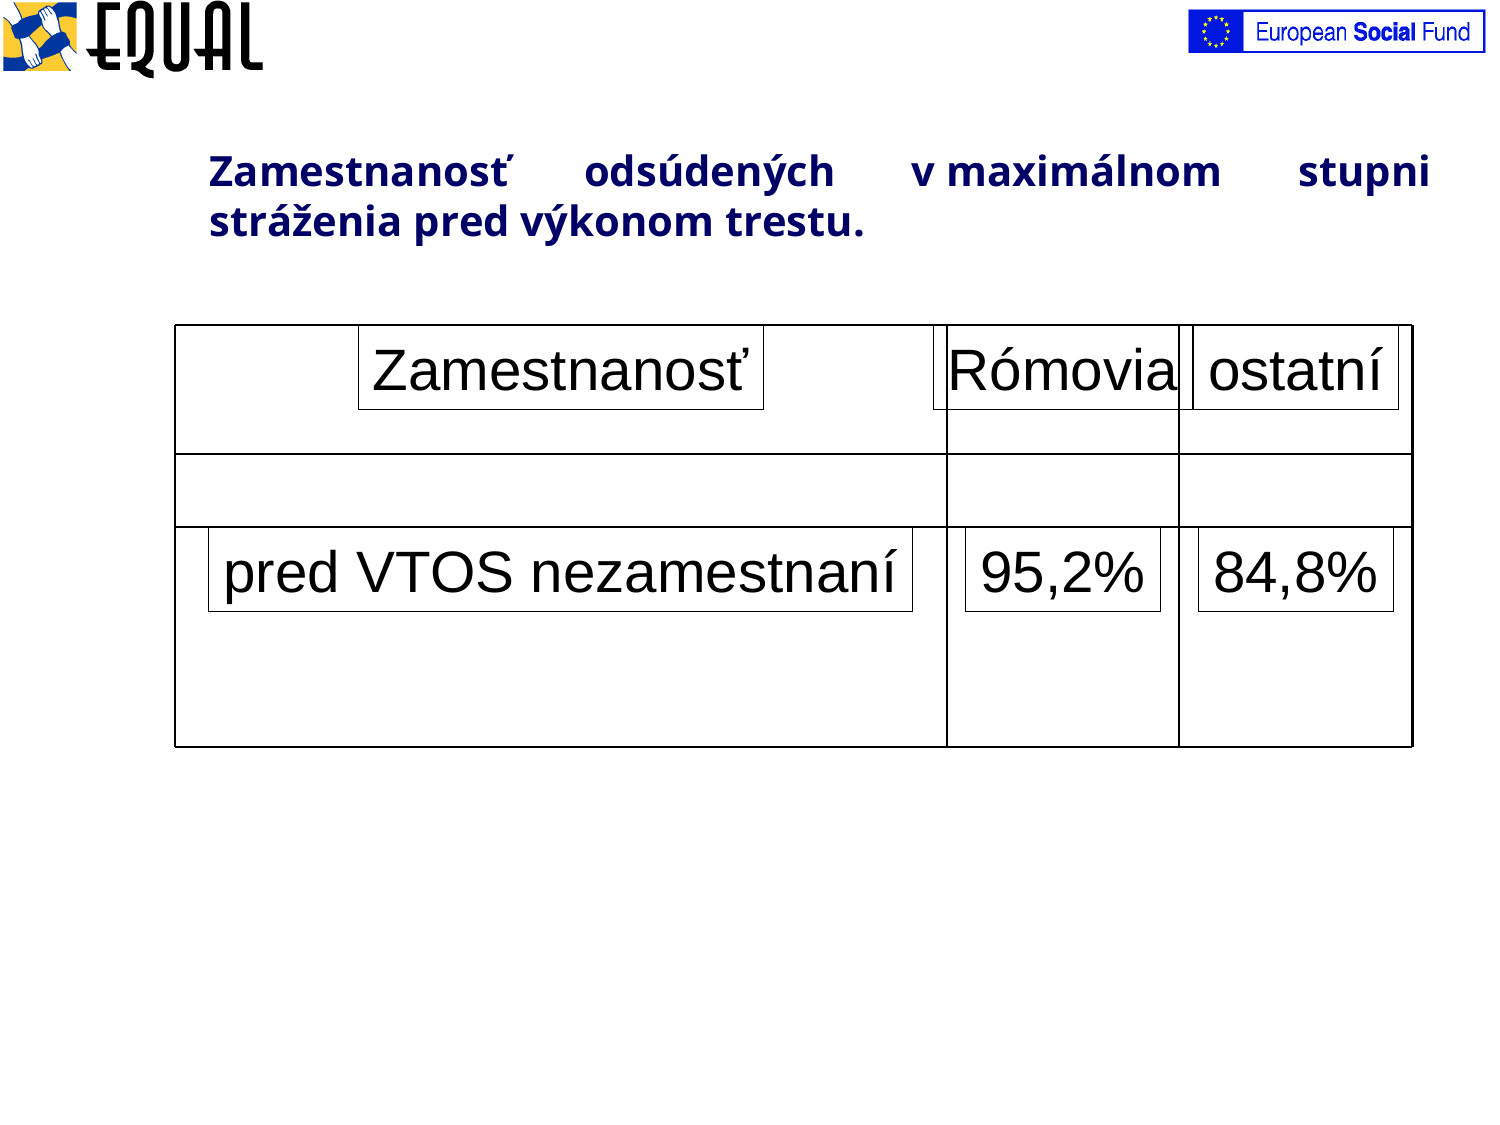

Zamestnanosť odsúdených v maximálnom stupni stráženia pred výkonom trestu.
Zamestnanosť
Rómovia
ostatní
pred VTOS nezamestnaní
95,2%
84,8%
7